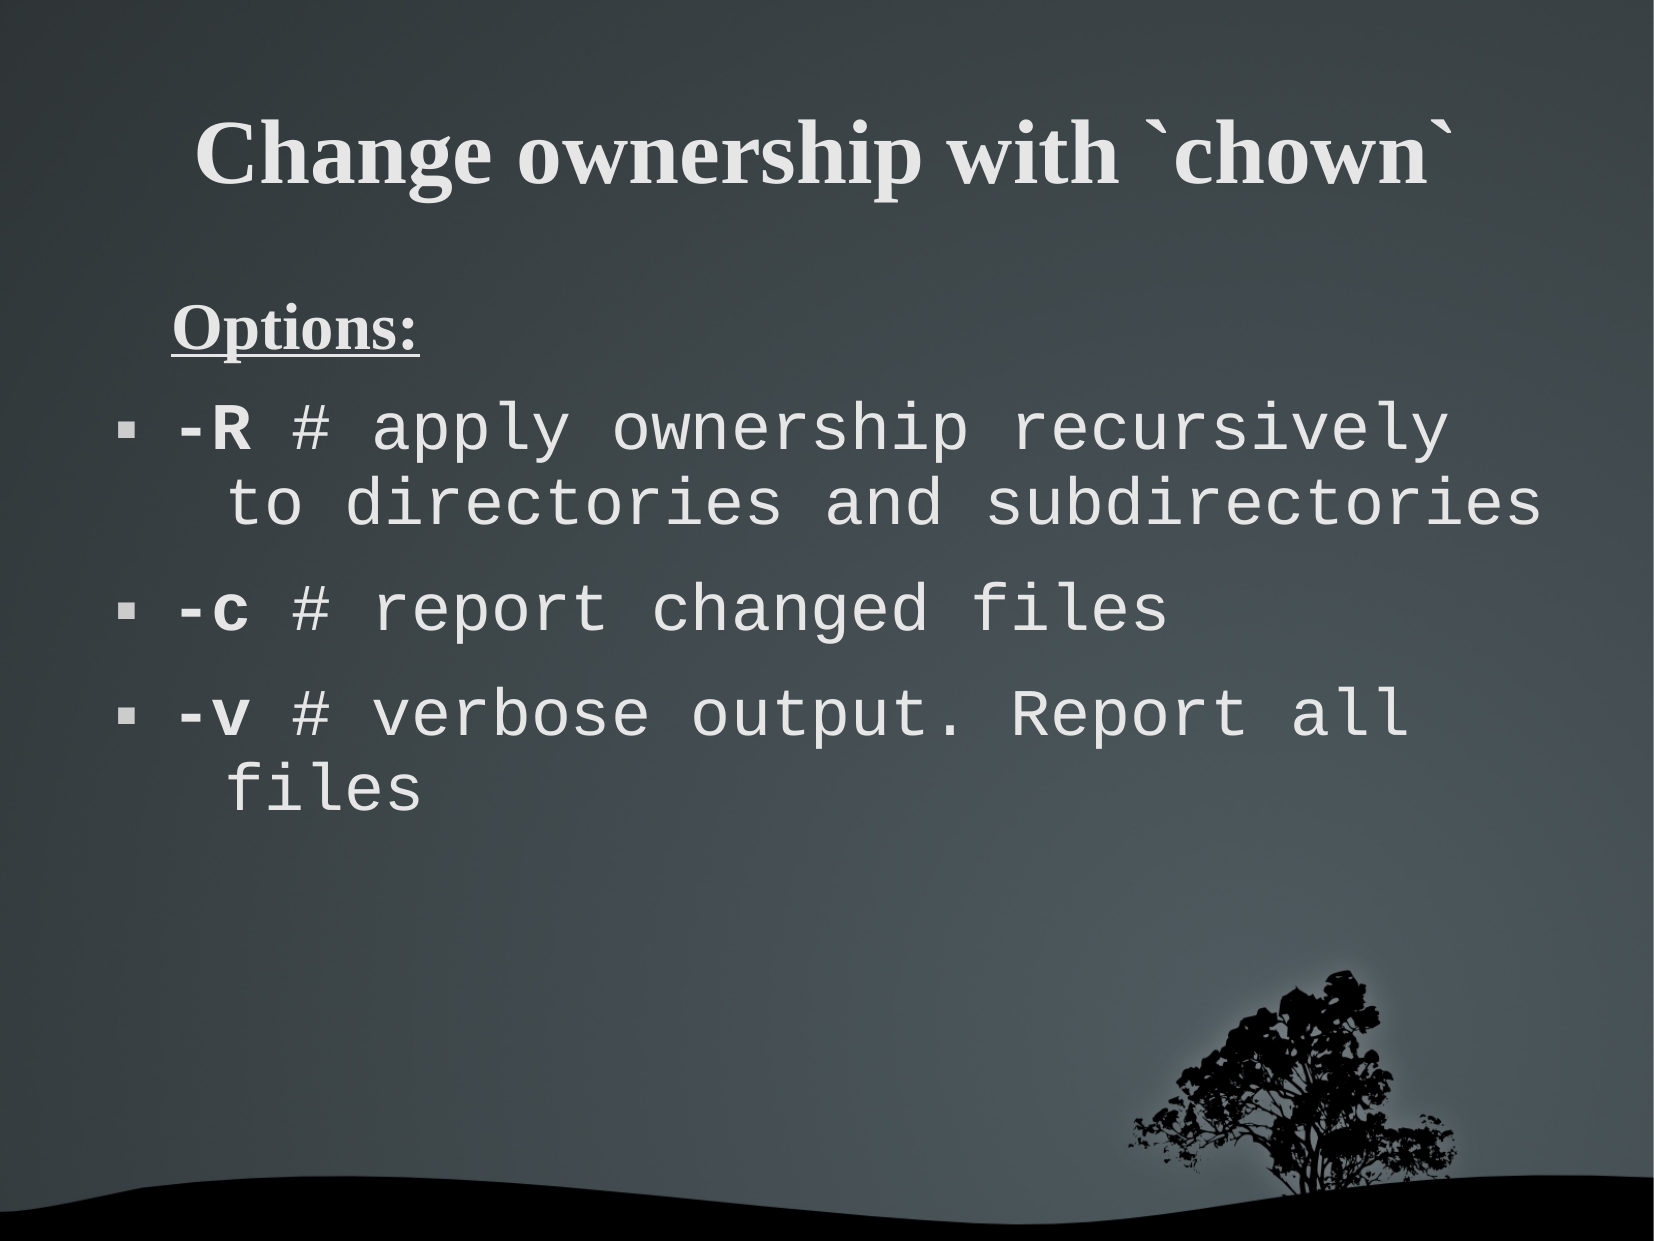

Change ownership with `chown`
# Options:
-R # apply ownership recursively to directories and subdirectories
-c # report changed files
-v # verbose output. Report all files